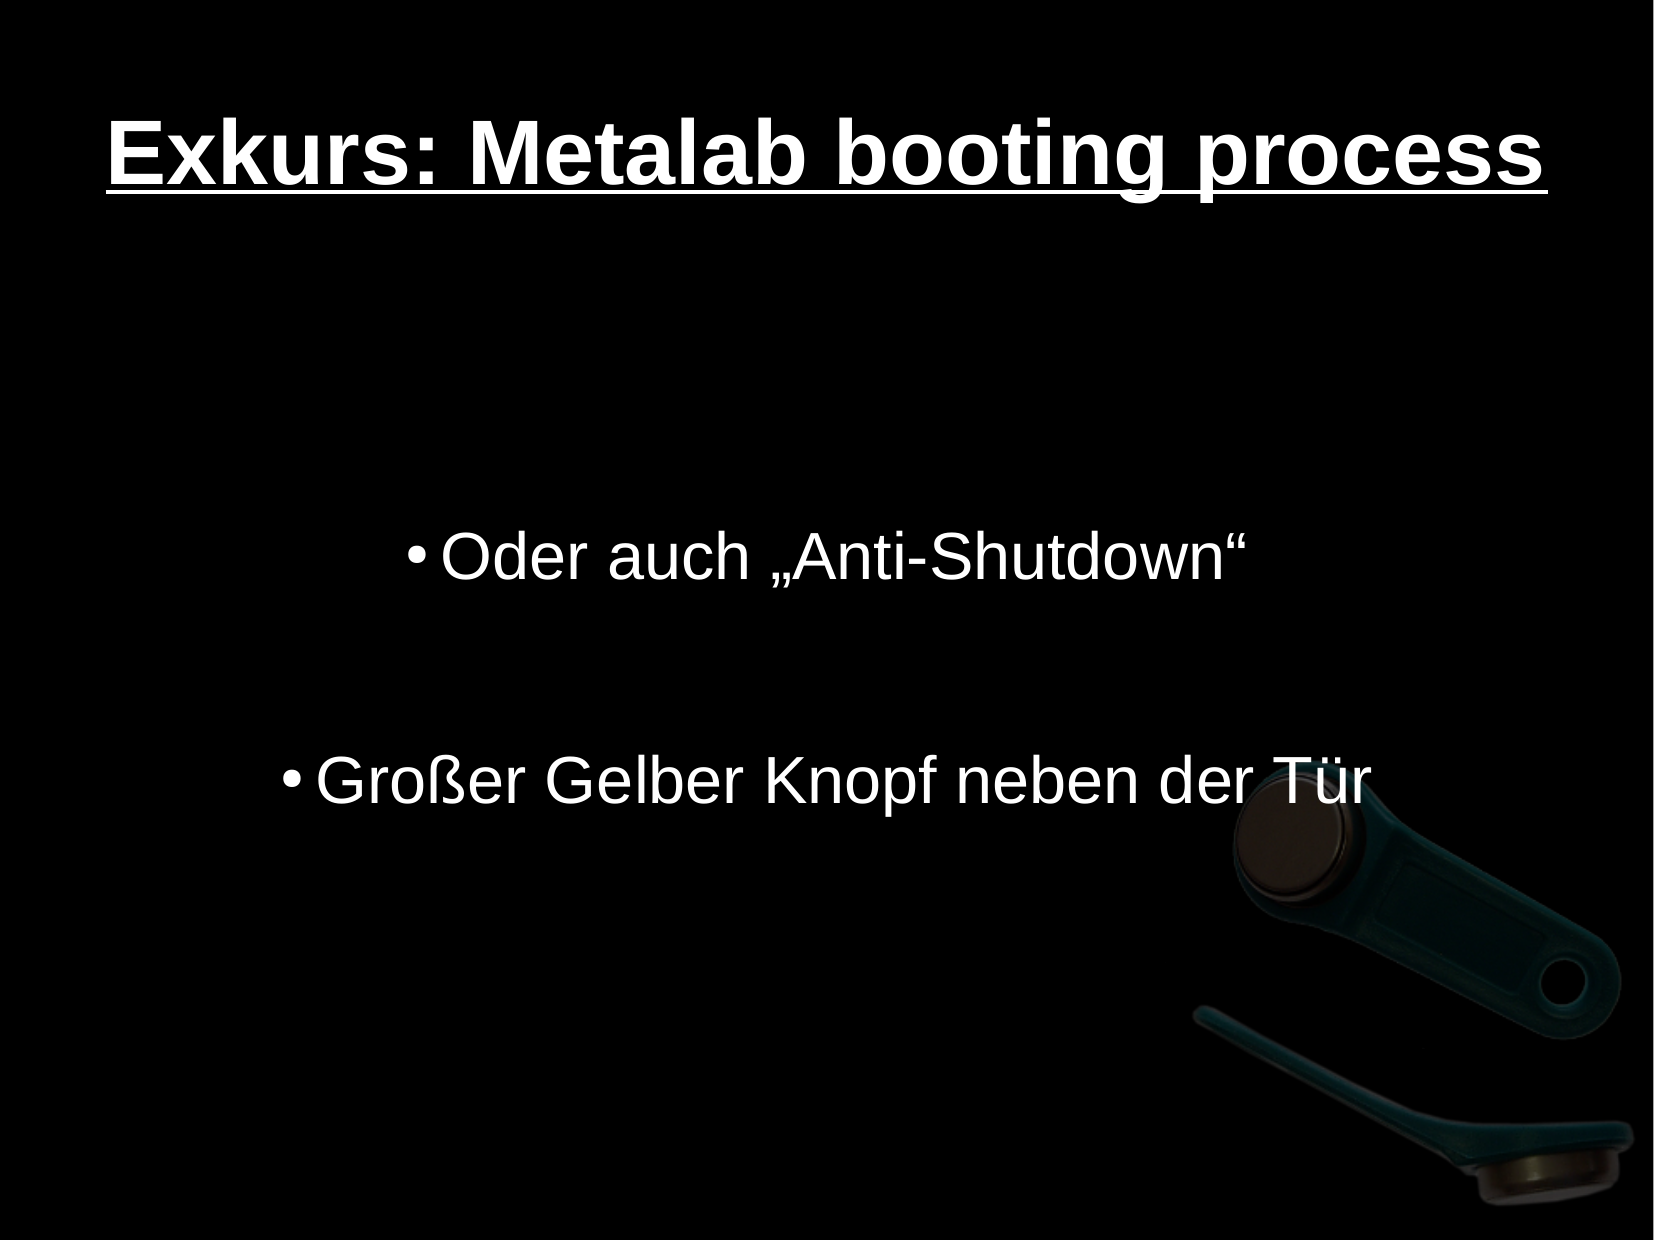

# Exkurs: Metalab booting process
Oder auch „Anti-Shutdown“
Großer Gelber Knopf neben der Tür